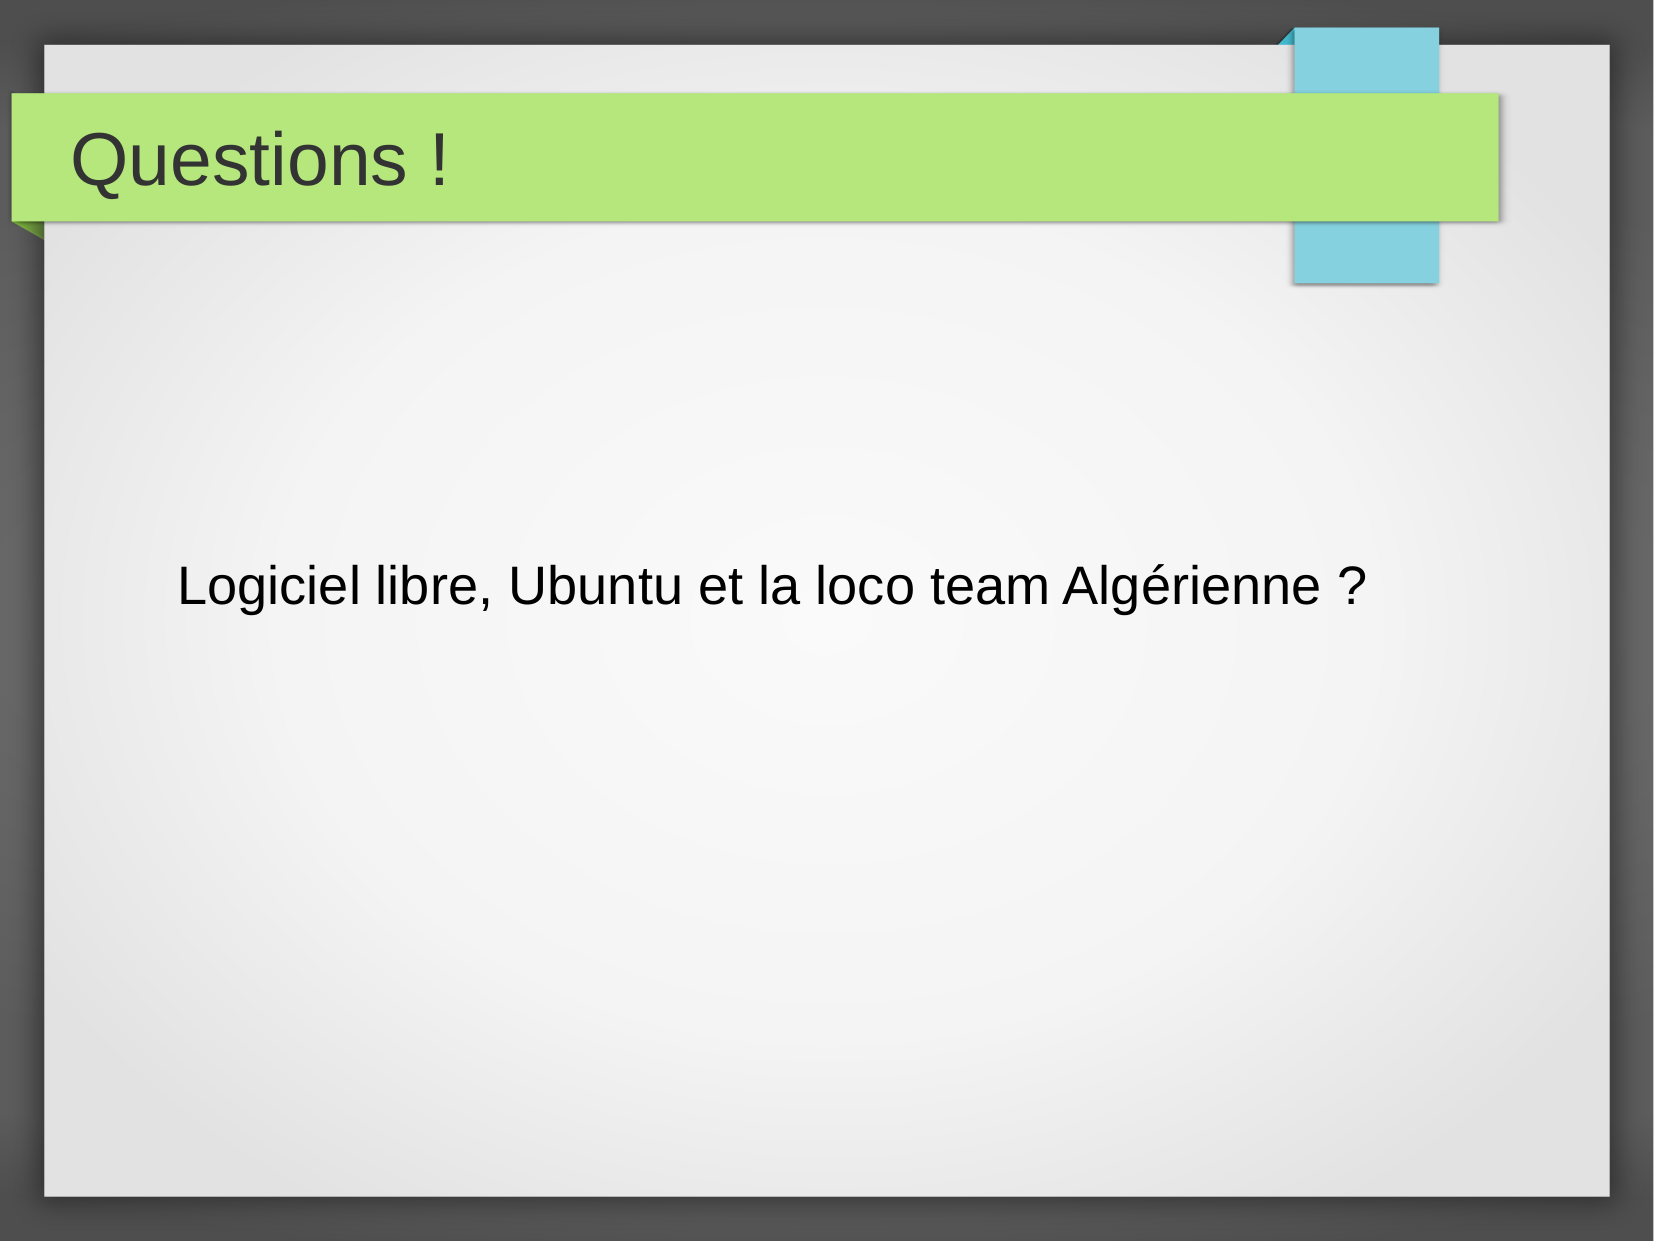

# Questions !
Logiciel libre, Ubuntu et la loco team Algérienne ?